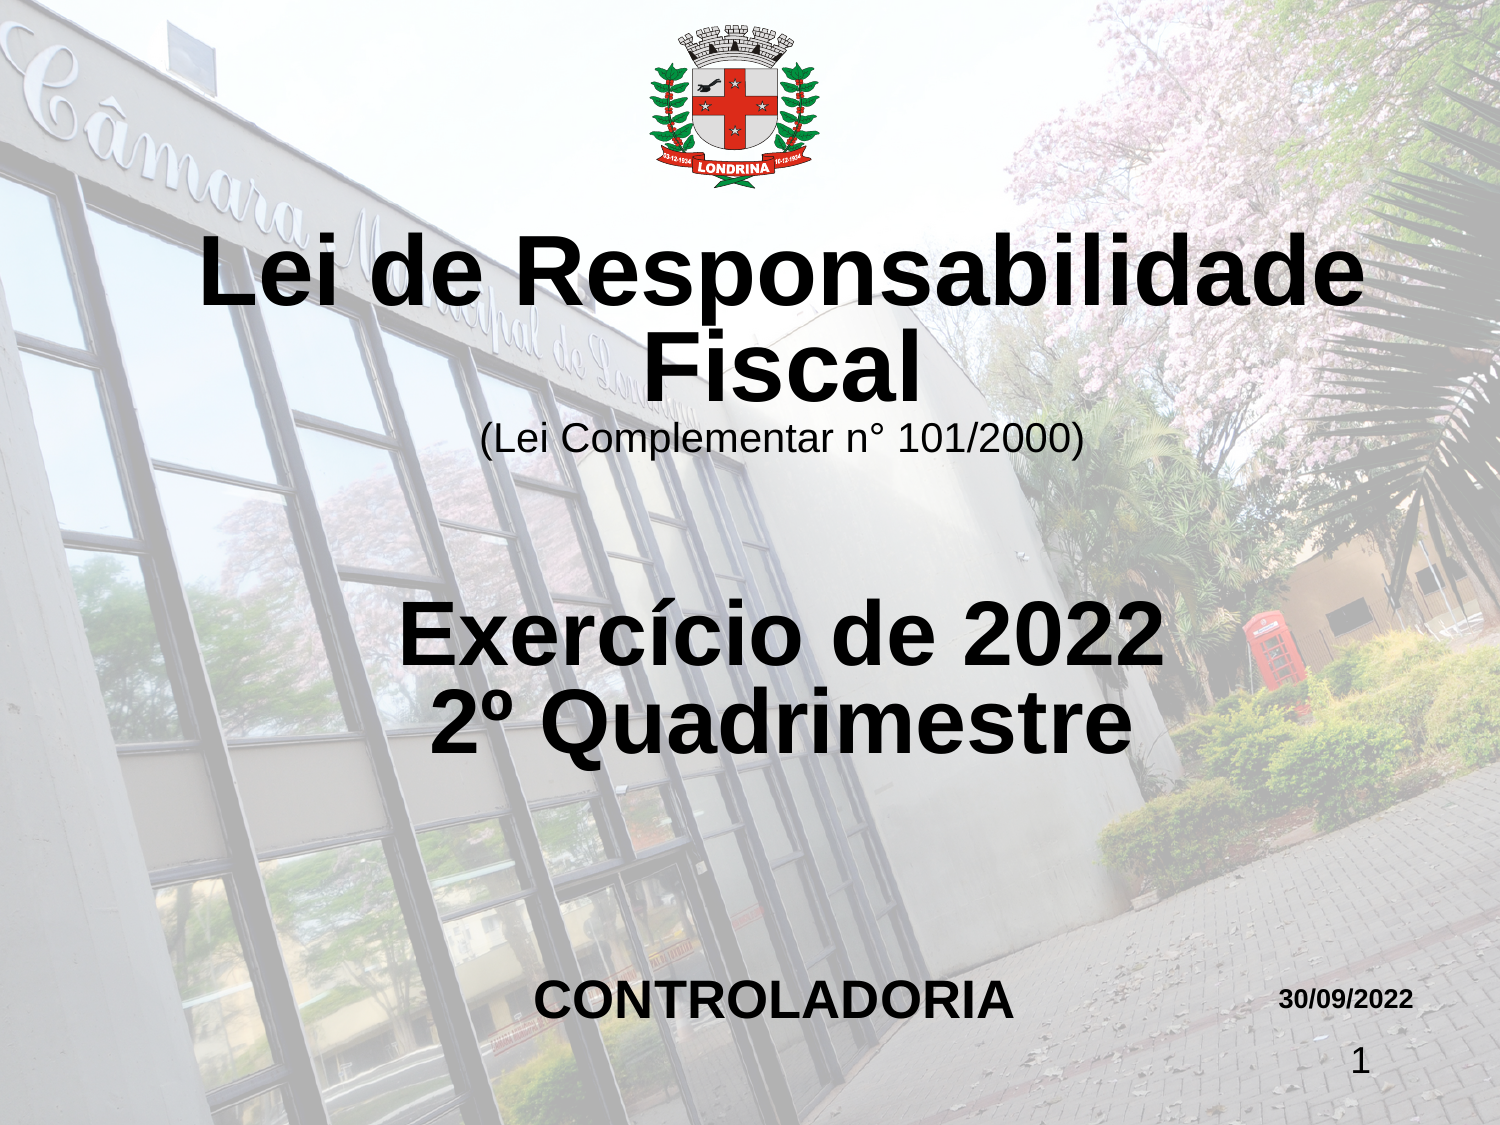

Lei de Responsabilidade Fiscal
(Lei Complementar n° 101/2000)
Exercício de 2022
2º Quadrimestre
CONTROLADORIA
30/09/2022